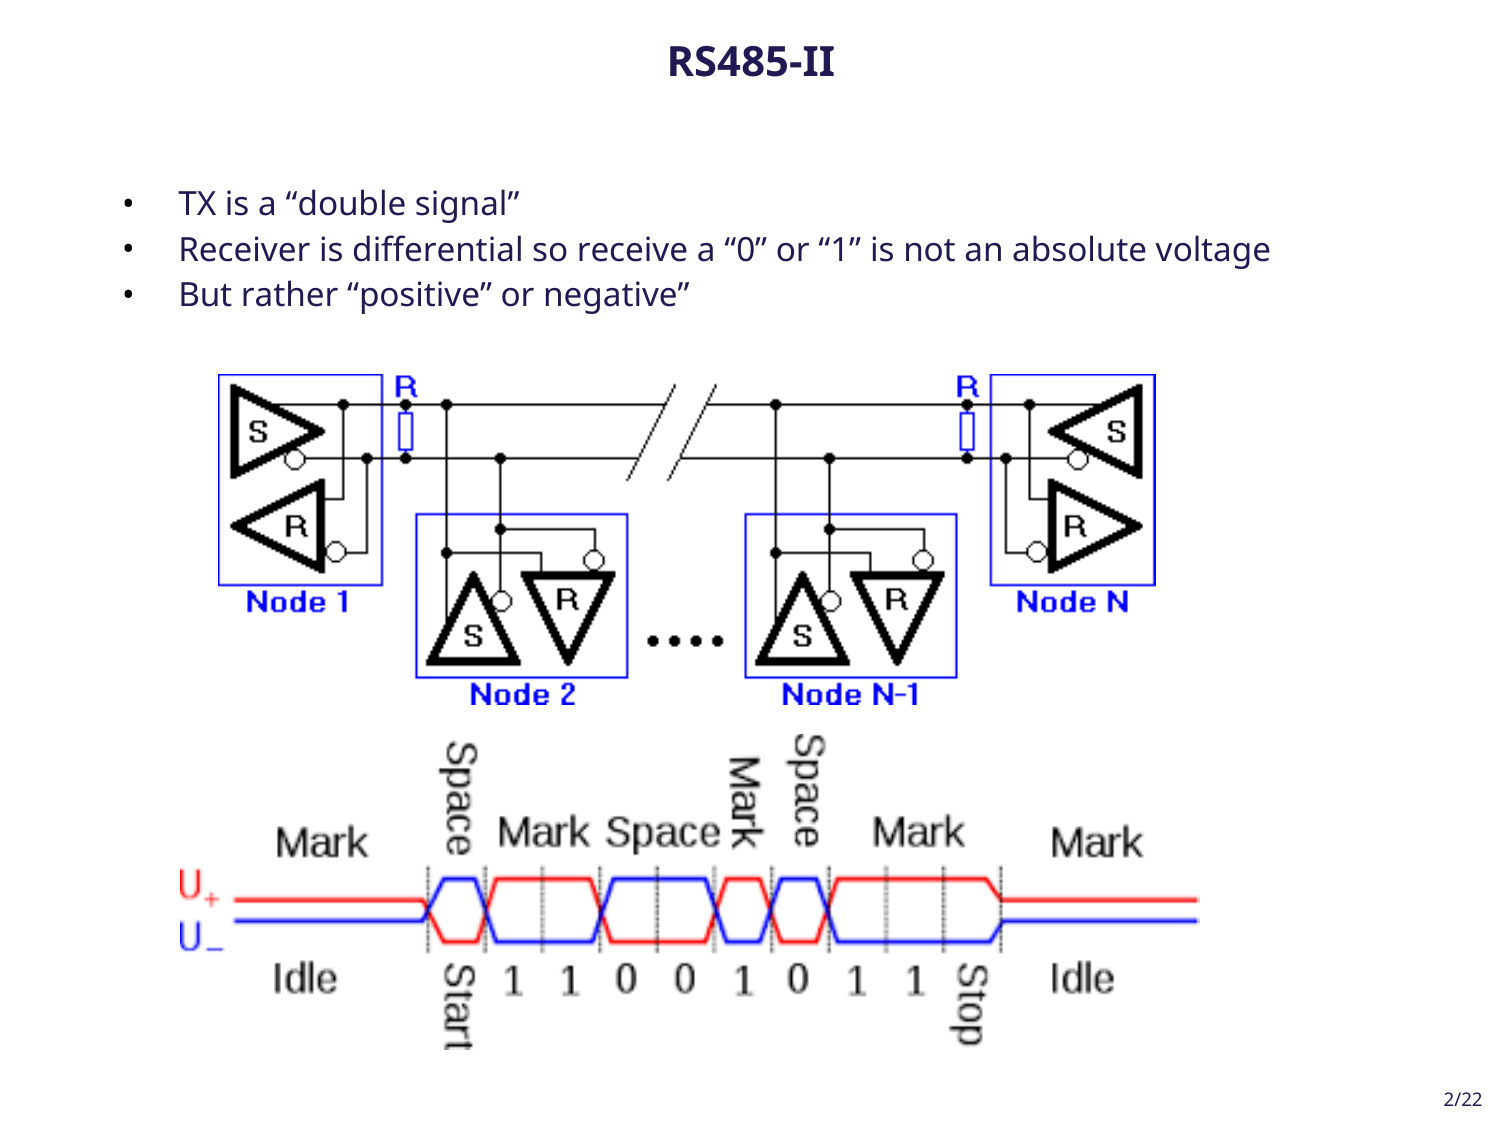

# RS485-II
TX is a “double signal”
Receiver is differential so receive a “0” or “1” is not an absolute voltage
But rather “positive” or negative”